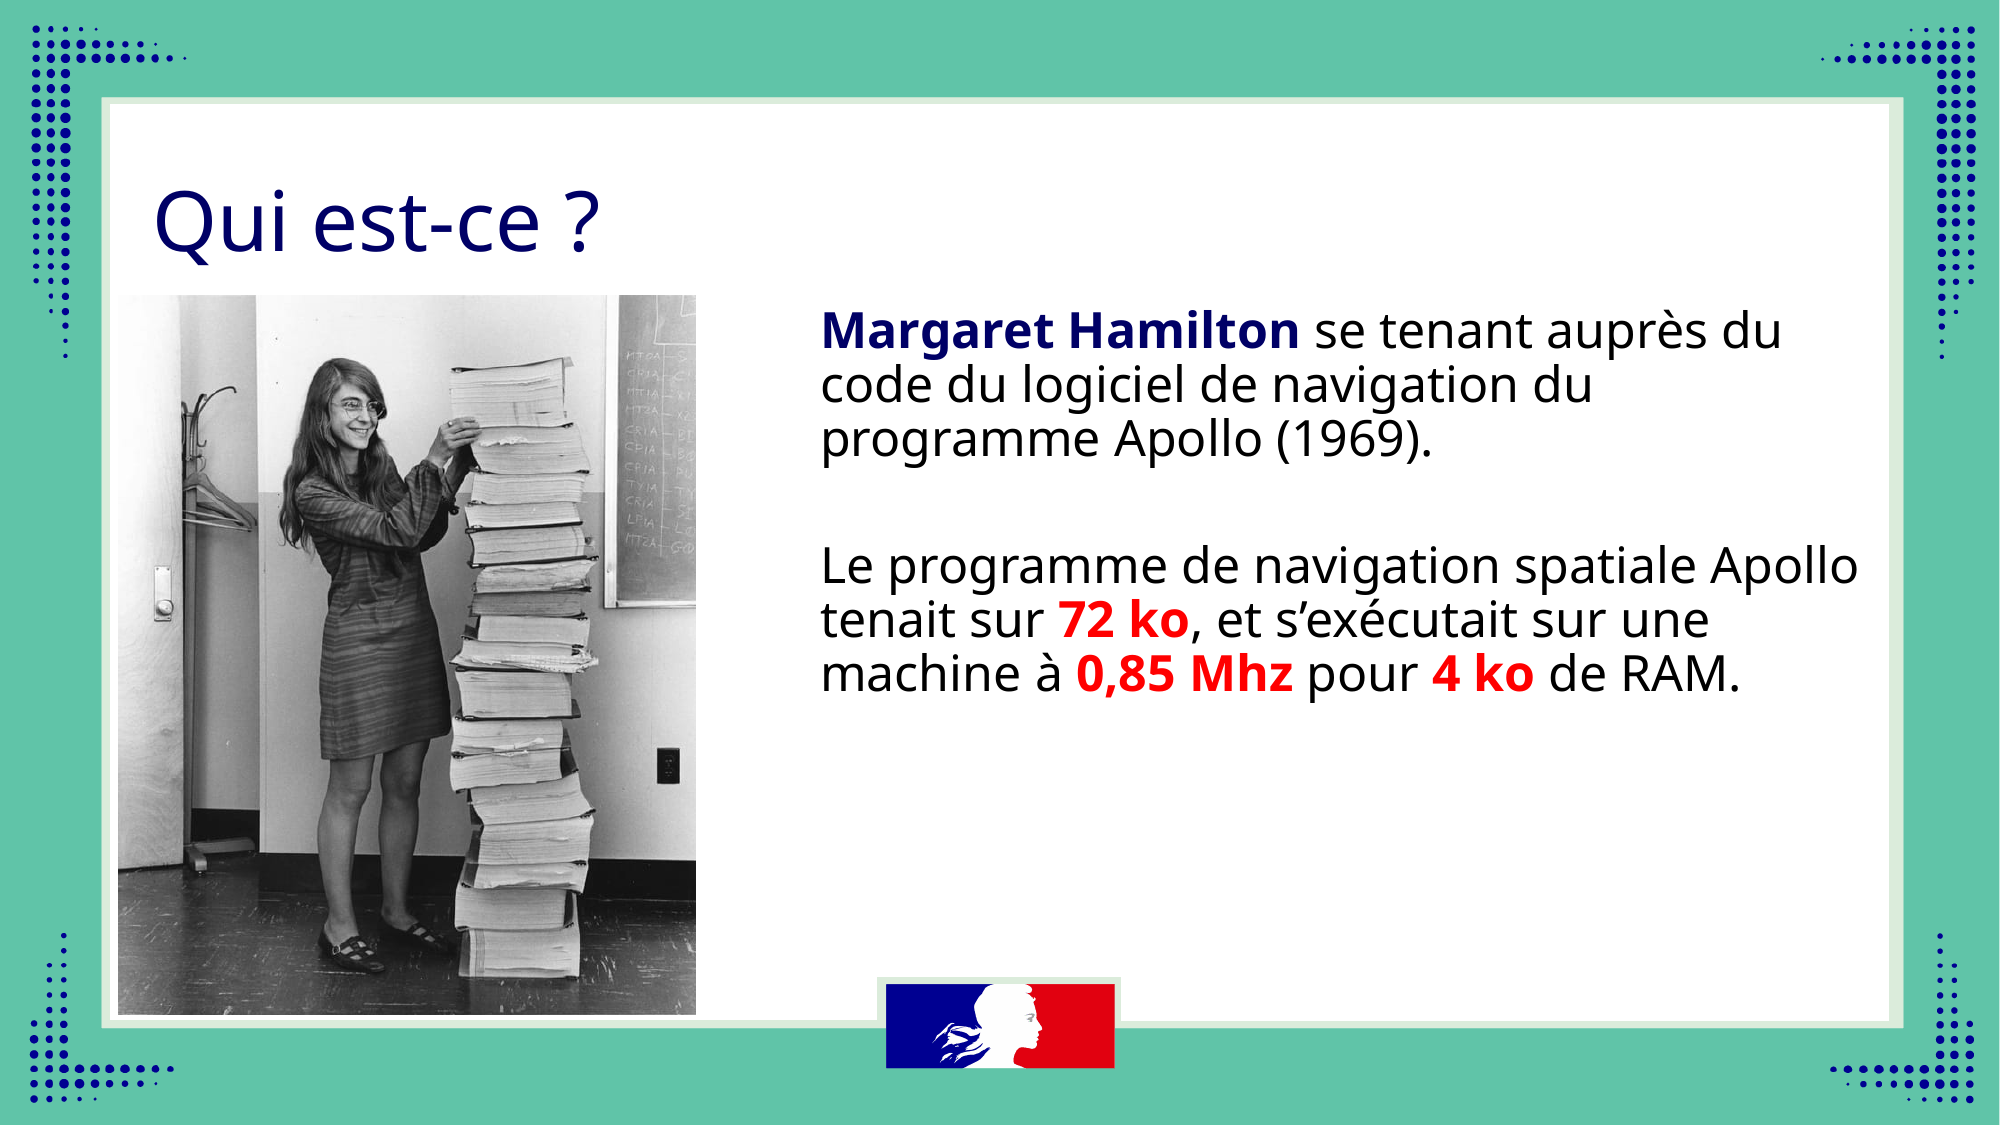

# Qui est-ce ?
Margaret Hamilton se tenant auprès du code du logiciel de navigation du programme Apollo (1969).
Le programme de navigation spatiale Apollo tenait sur 72 ko, et s’exécutait sur une machine à 0,85 Mhz pour 4 ko de RAM.